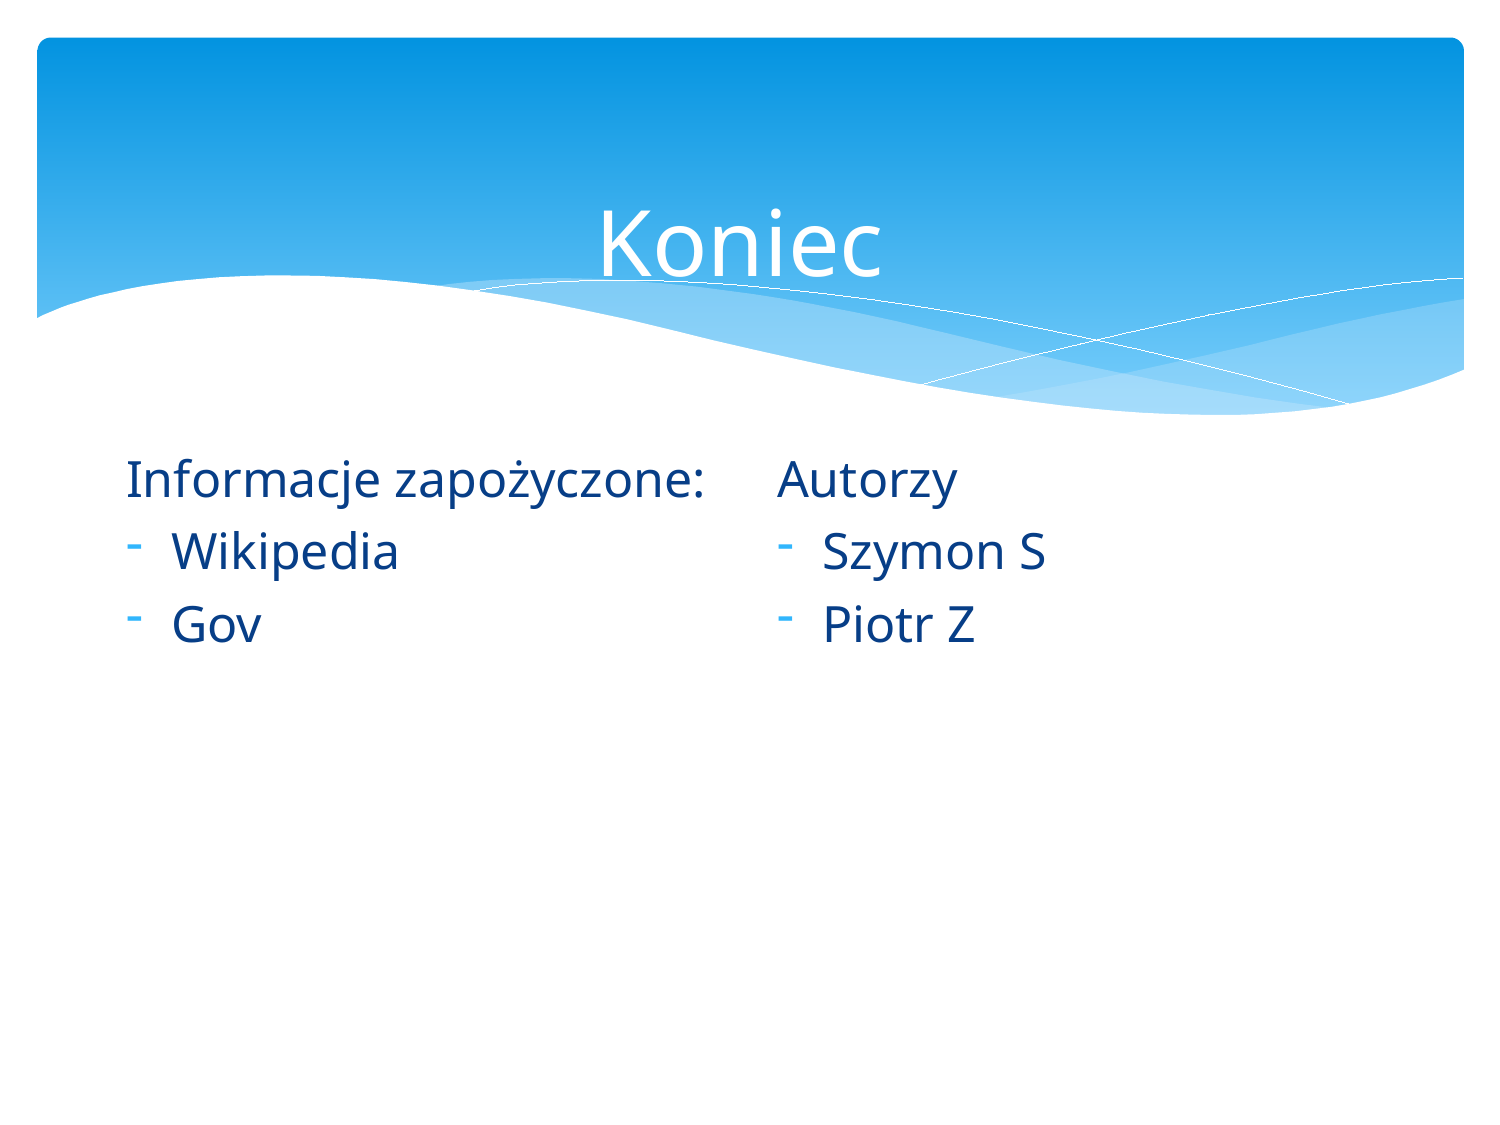

# Koniec
Informacje zapożyczone:
Wikipedia
Gov
Autorzy
Szymon S
Piotr Z